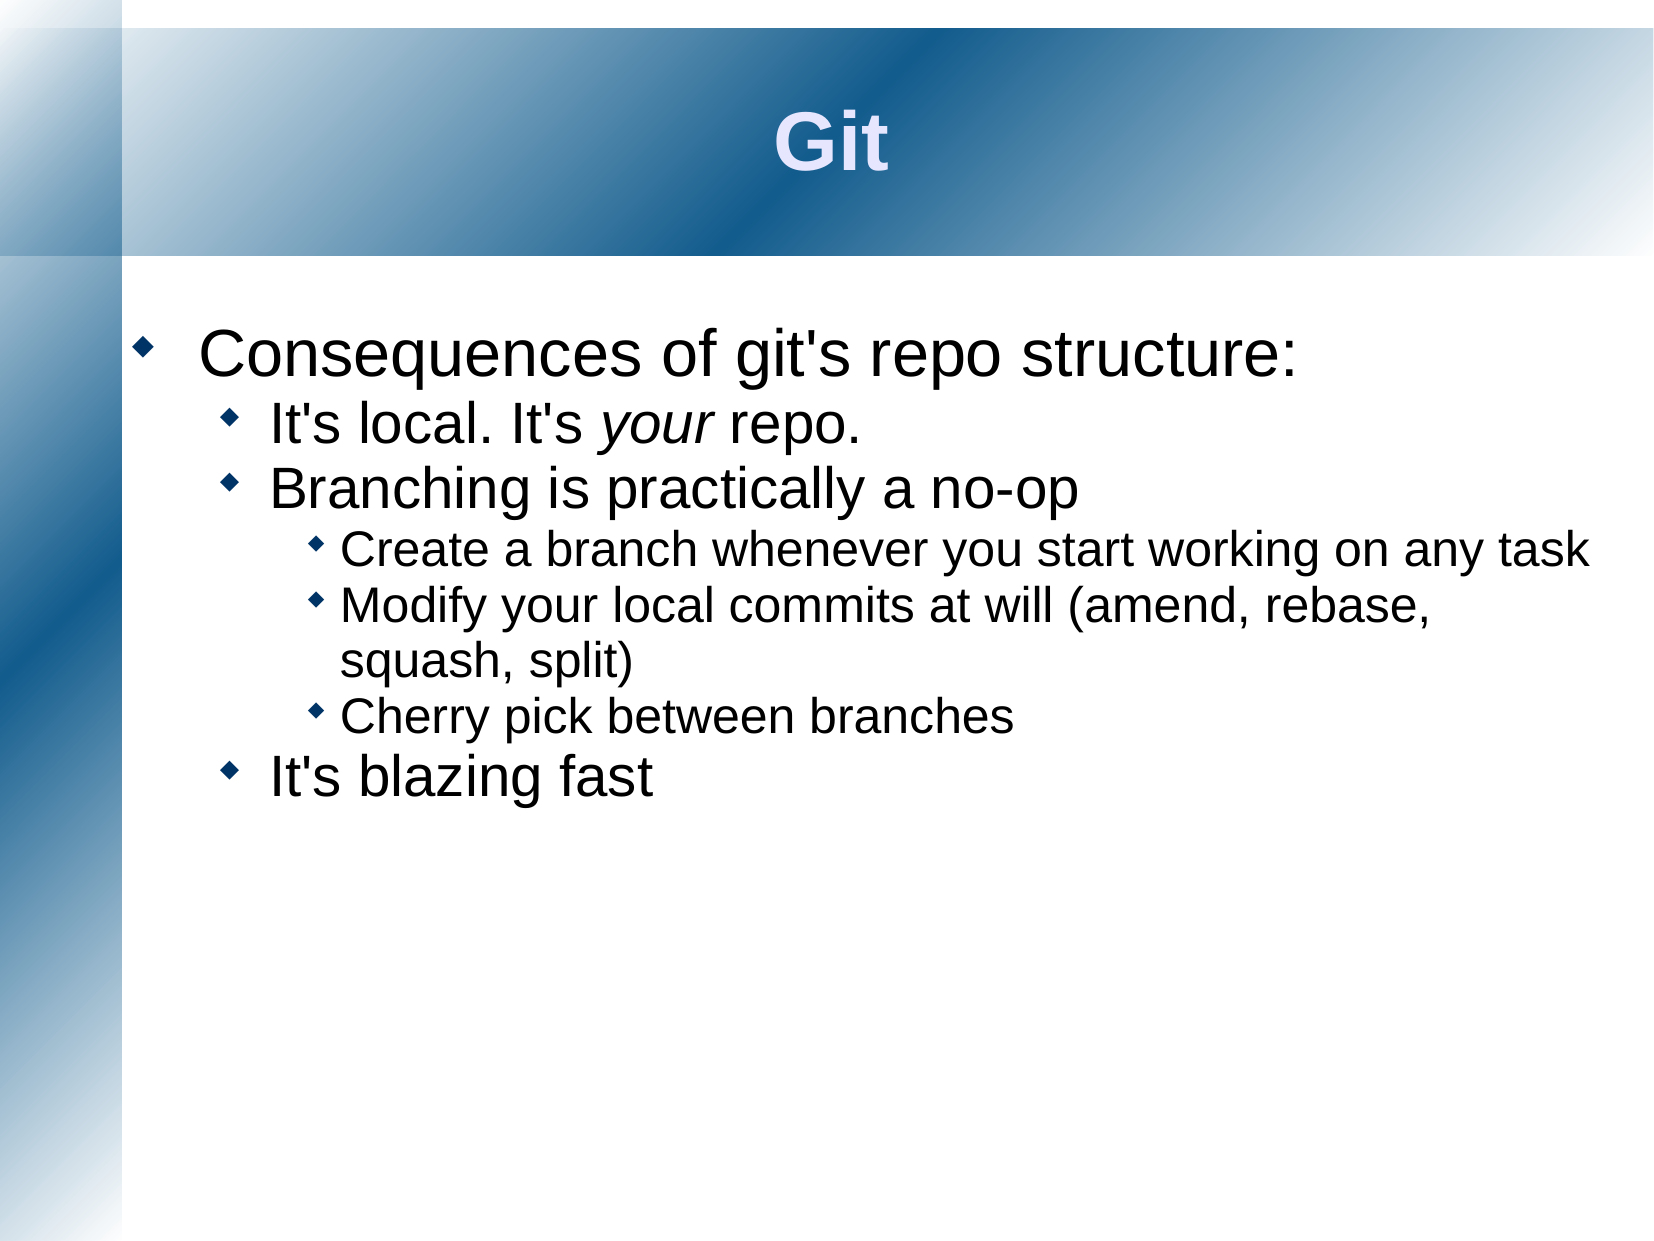

# Git
Consequences of git's repo structure:
It's local. It's your repo.
Branching is practically a no-op
Create a branch whenever you start working on any task
Modify your local commits at will (amend, rebase, squash, split)
Cherry pick between branches
It's blazing fast